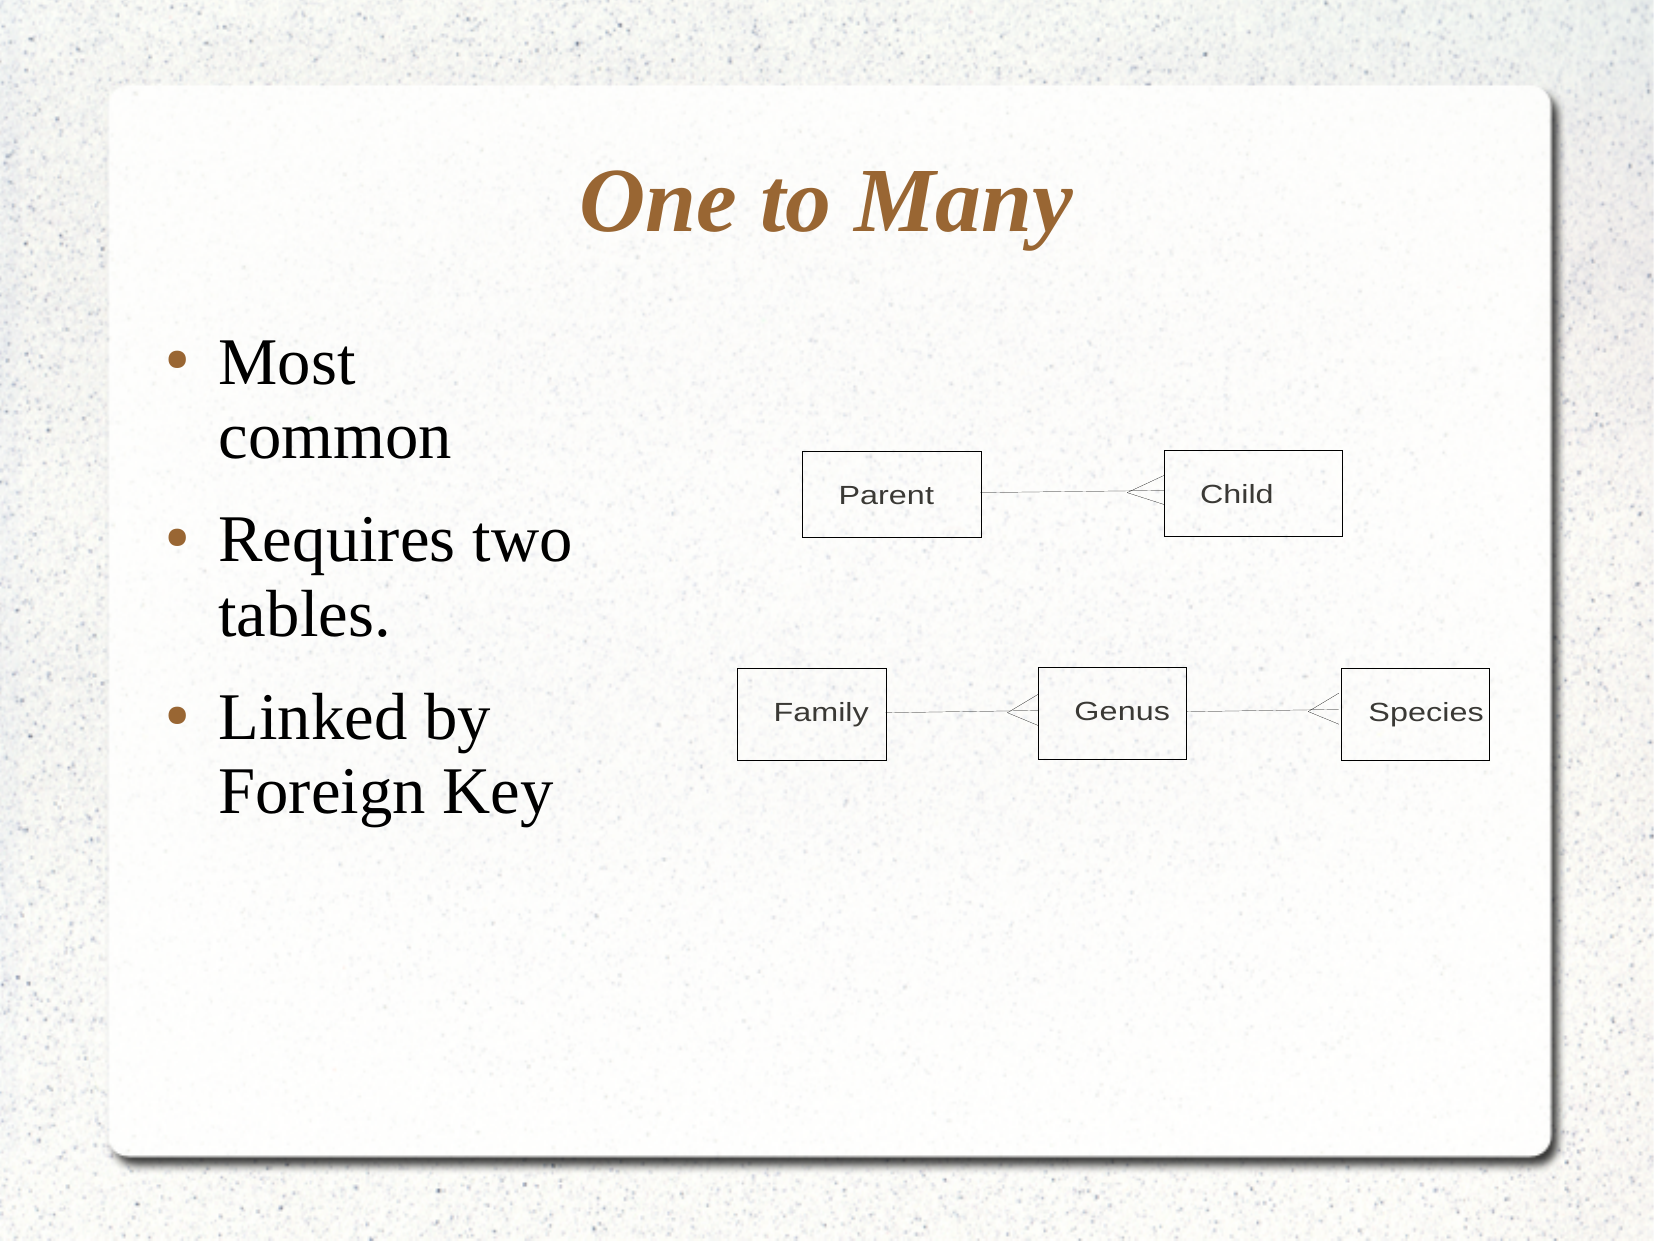

# One to Many
Most common
Requires two tables.
Linked by Foreign Key